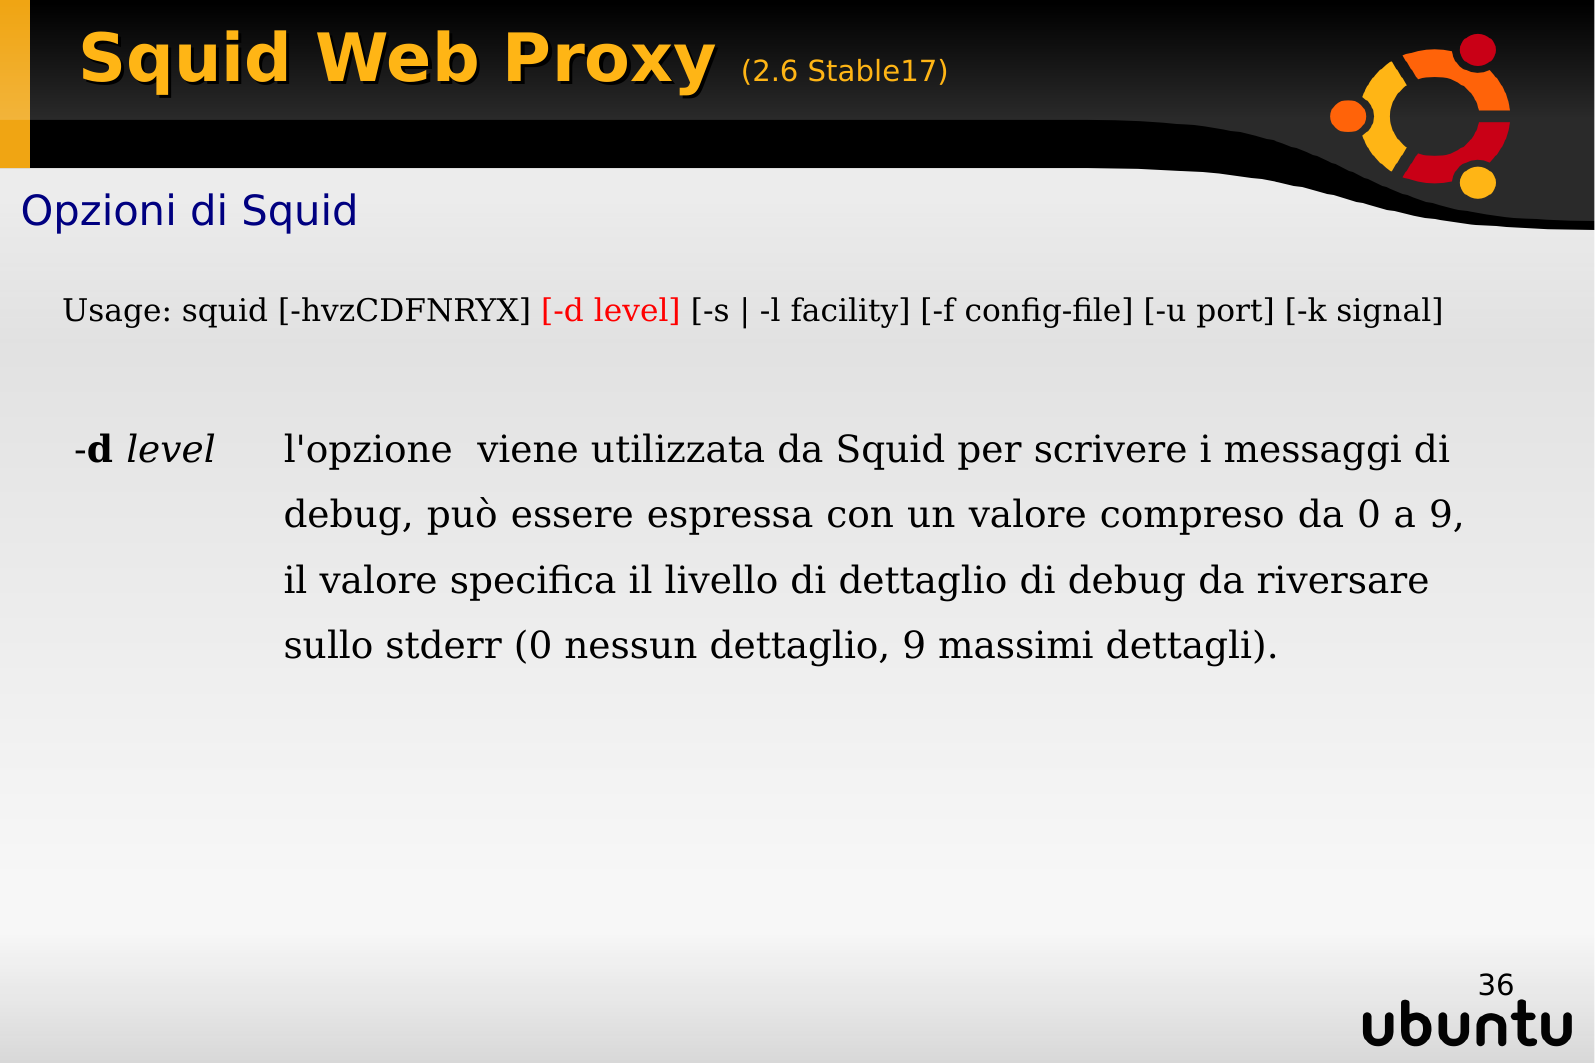

Squid Web Proxy (2.6 Stable17)
Opzioni di Squid
Usage: squid [-hvzCDFNRYX] [-d level] [-s | -l facility] [-f config-file] [-u port] [-k signal]
 -d level 	l'opzione viene utilizzata da Squid per scrivere i messaggi di 				debug, può essere espressa con un valore compreso da 0 a 9, 			il valore specifica il livello di dettaglio di debug da riversare 				sullo stderr (0 nessun dettaglio, 9 massimi dettagli).
36